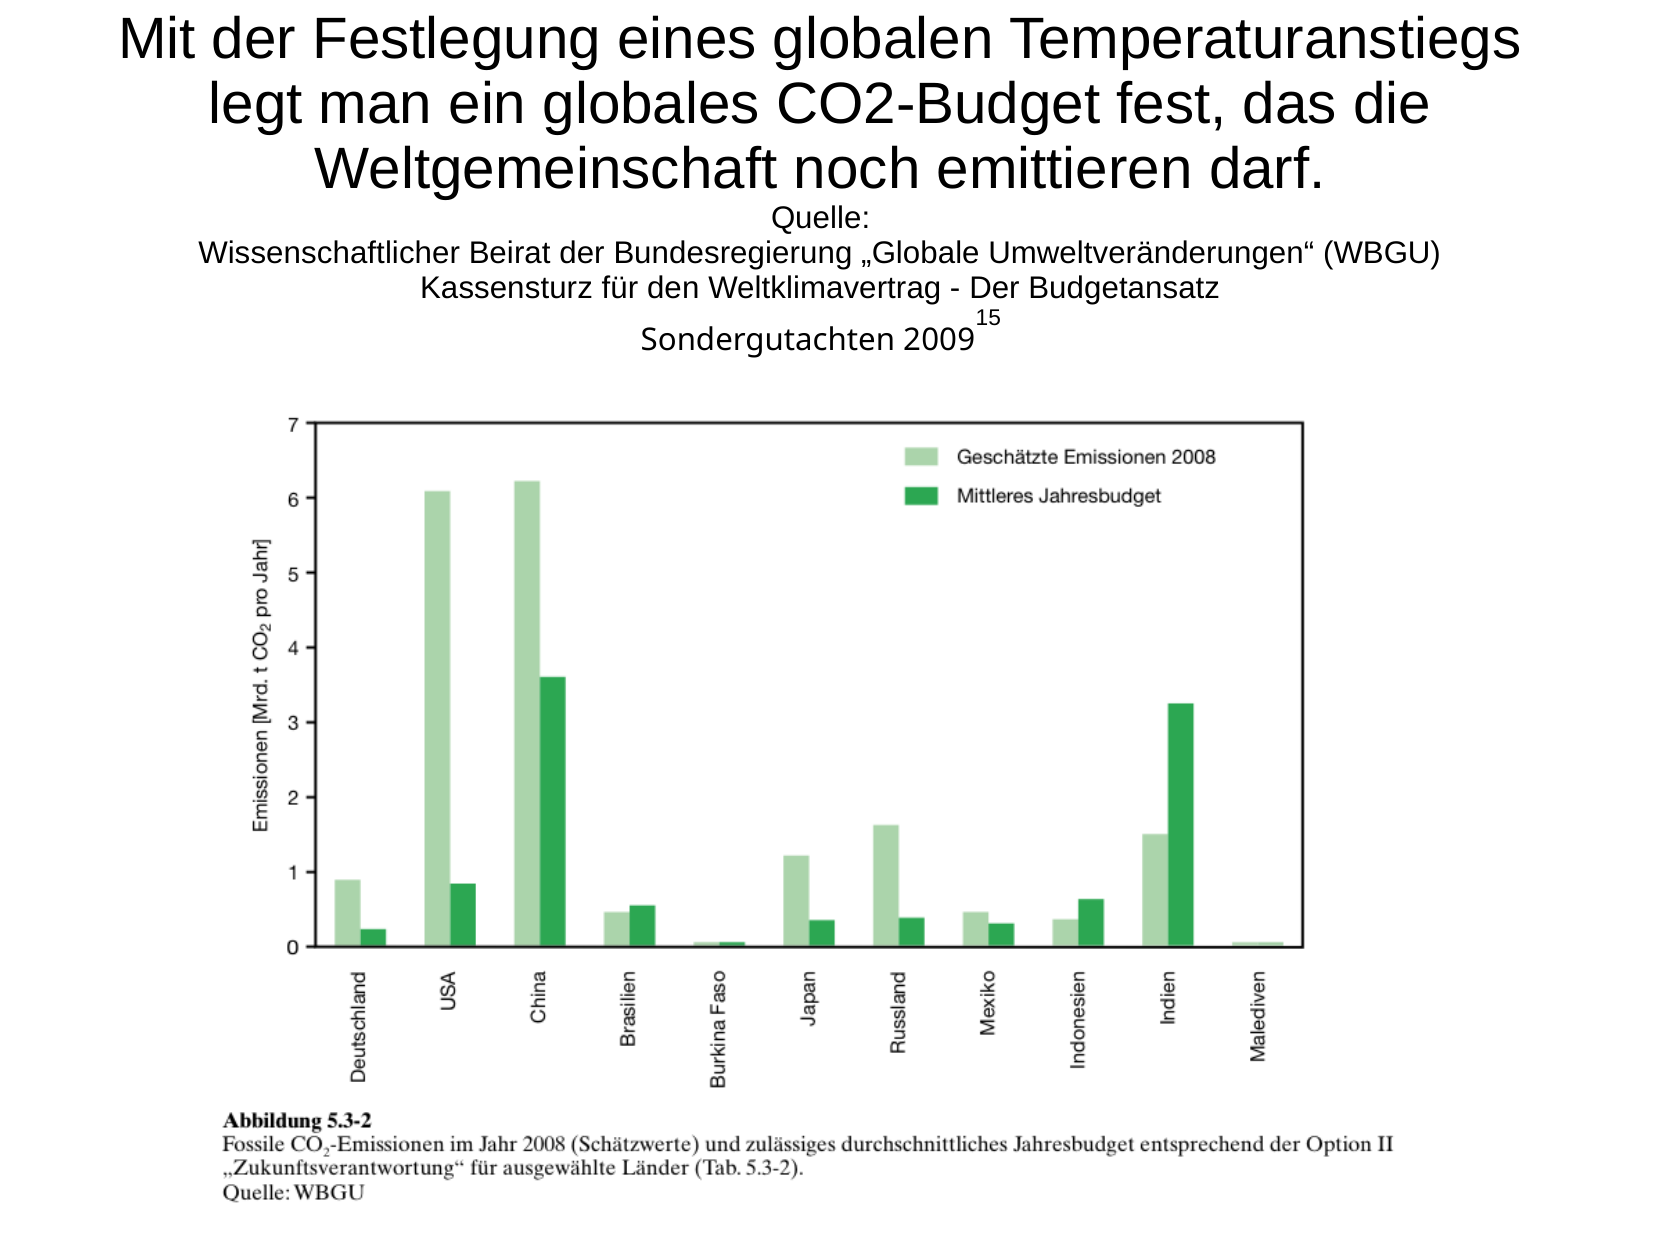

# Mit der Festlegung eines globalen Temperaturanstiegs legt man ein globales CO2-Budget fest, das die Weltgemeinschaft noch emittieren darf. Quelle: Wissenschaftlicher Beirat der Bundesregierung „Globale Umweltveränderungen“ (WBGU) Kassensturz für den Weltklimavertrag - Der Budgetansatz Sondergutachten 200915